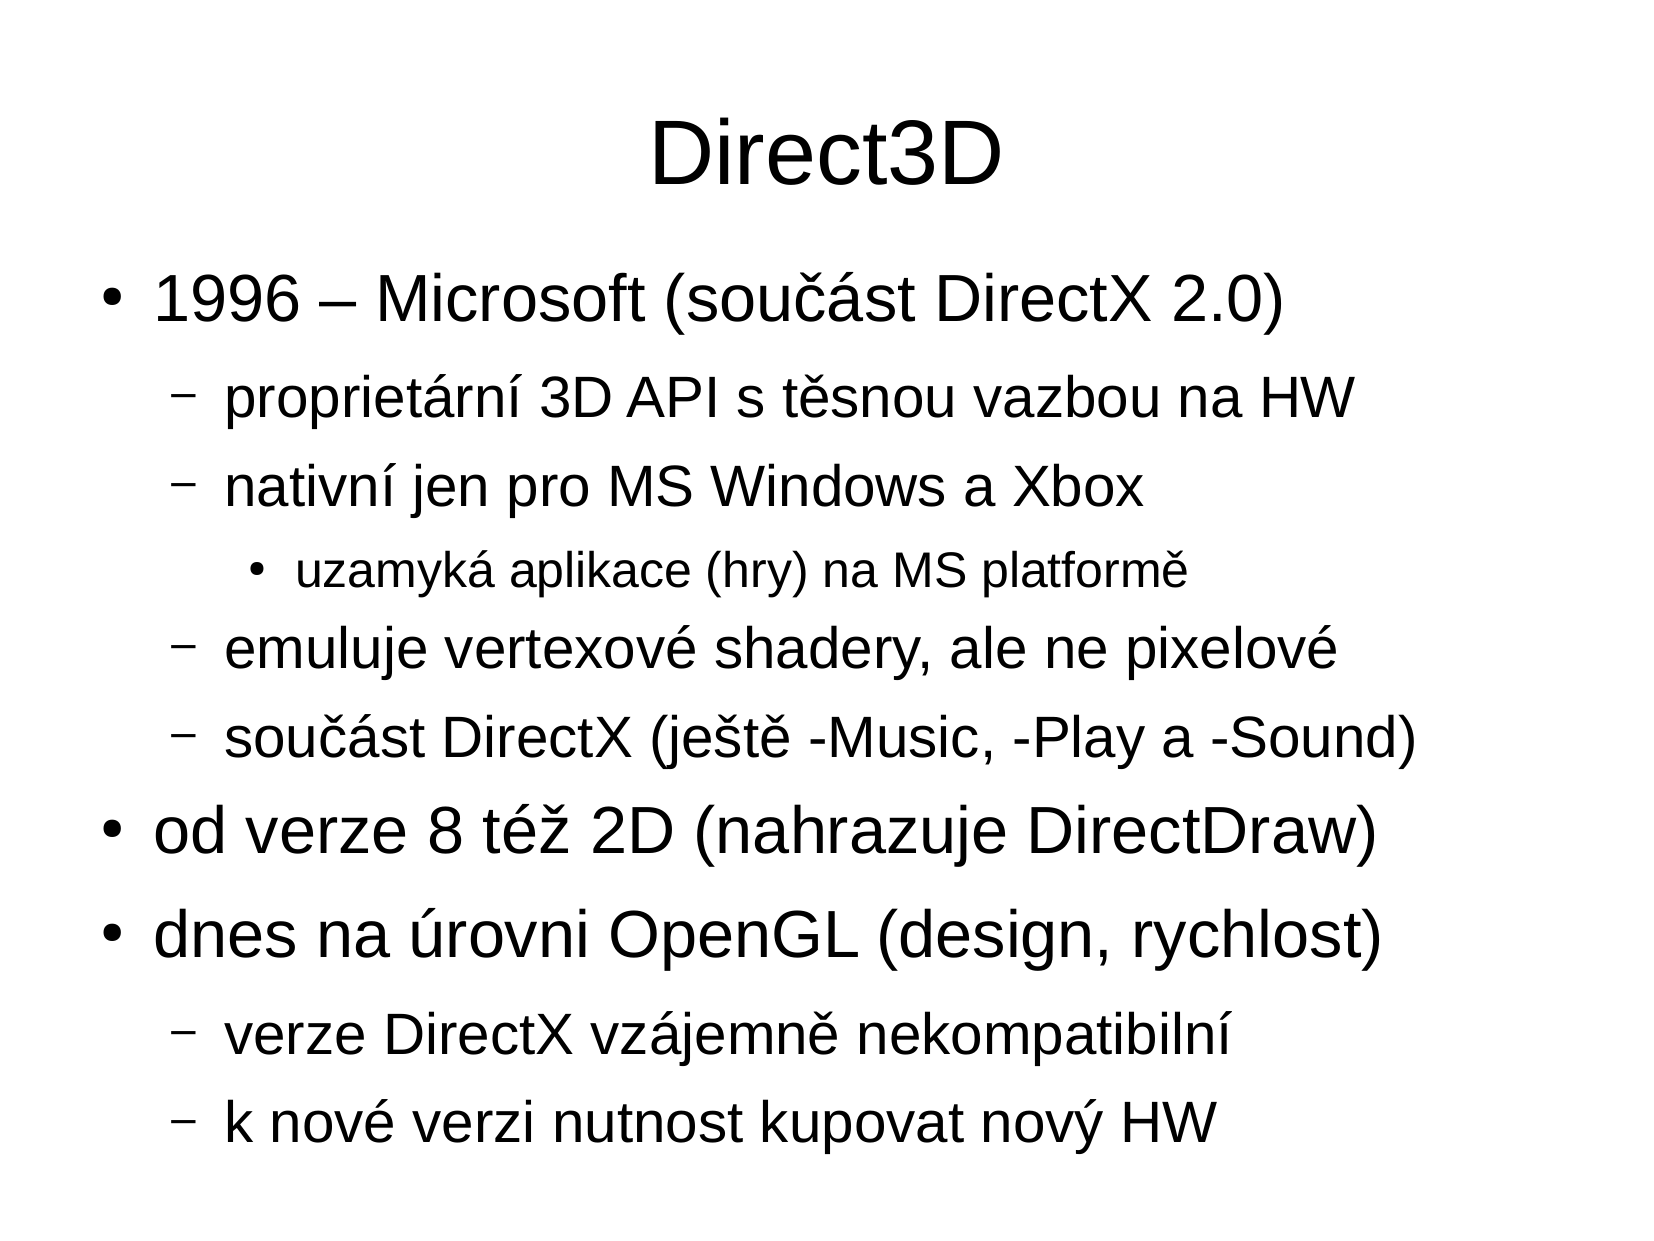

# Direct3D
1996 – Microsoft (součást DirectX 2.0)
proprietární 3D API s těsnou vazbou na HW
nativní jen pro MS Windows a Xbox
uzamyká aplikace (hry) na MS platformě
emuluje vertexové shadery, ale ne pixelové
součást DirectX (ještě -Music, -Play a -Sound)
od verze 8 též 2D (nahrazuje DirectDraw)
dnes na úrovni OpenGL (design, rychlost)
verze DirectX vzájemně nekompatibilní
k nové verzi nutnost kupovat nový HW